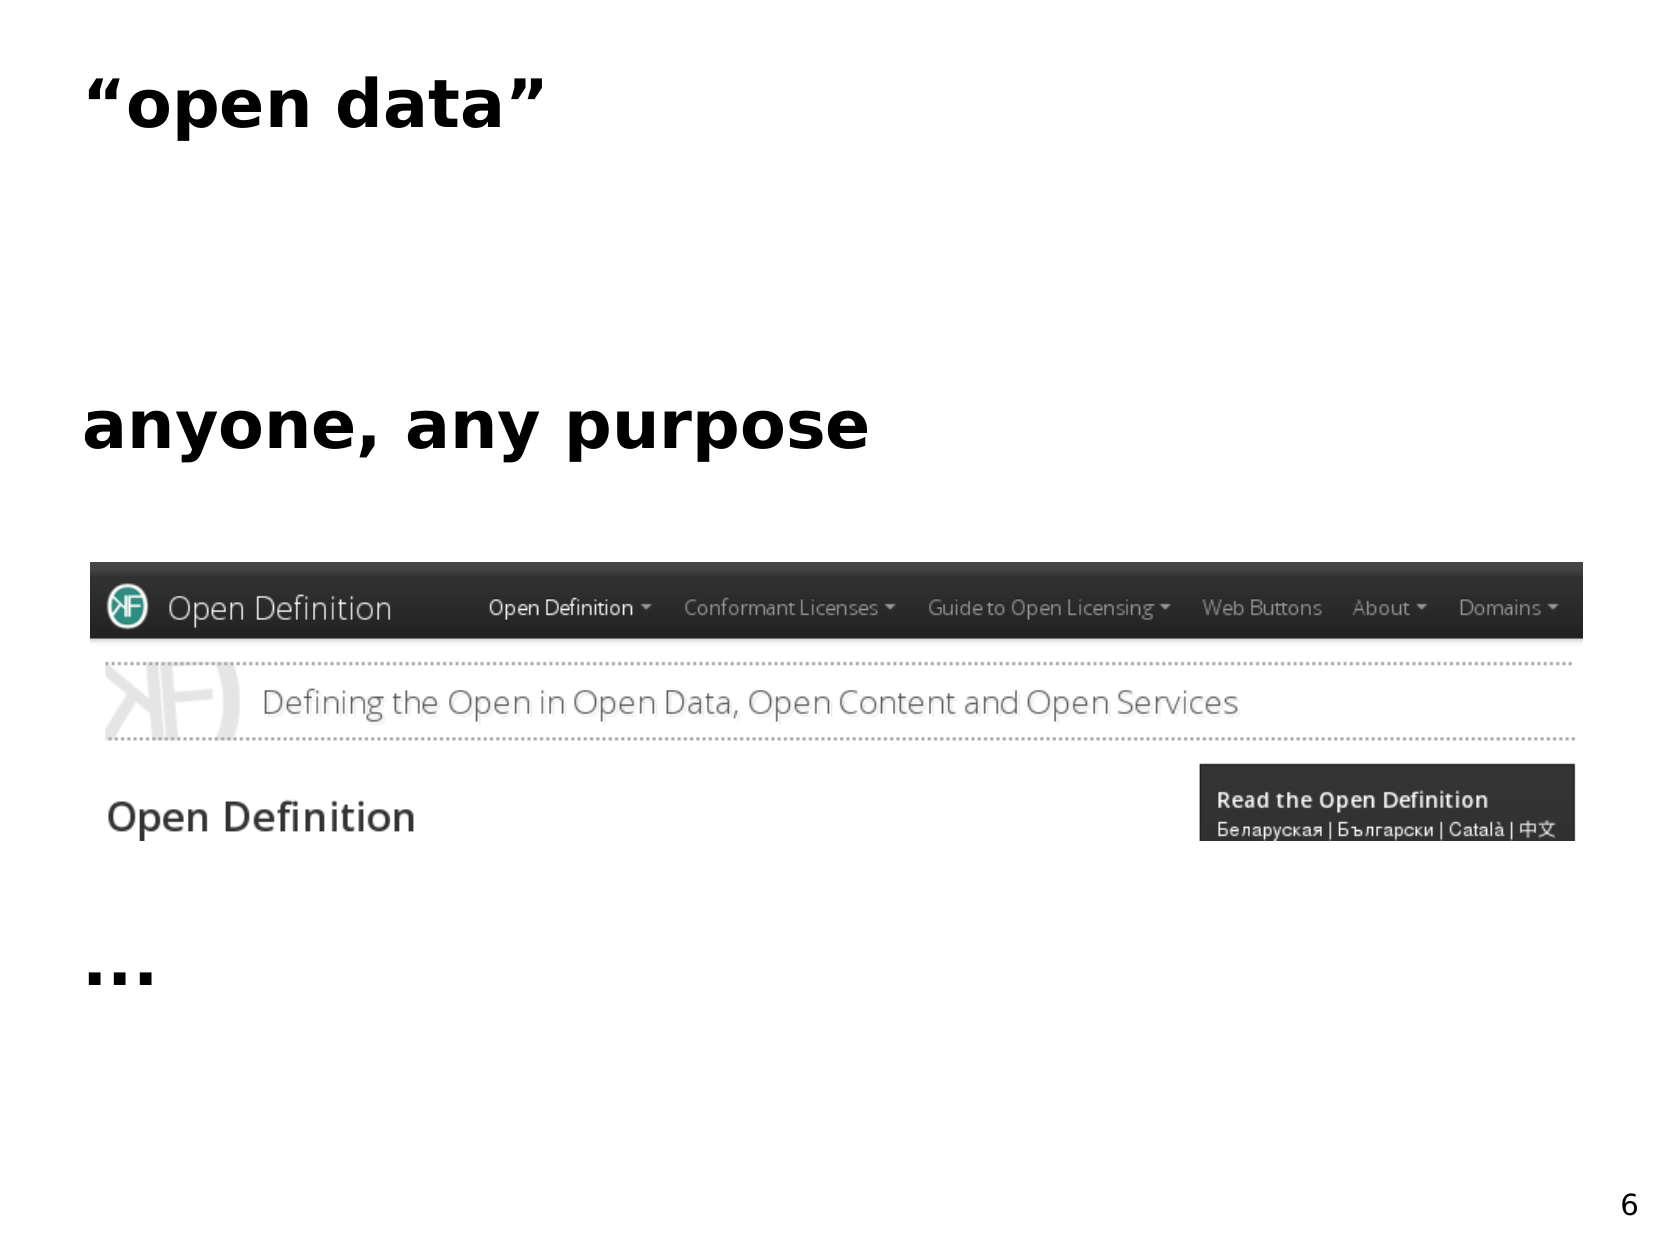

# “open data”
anyone, any purpose
...